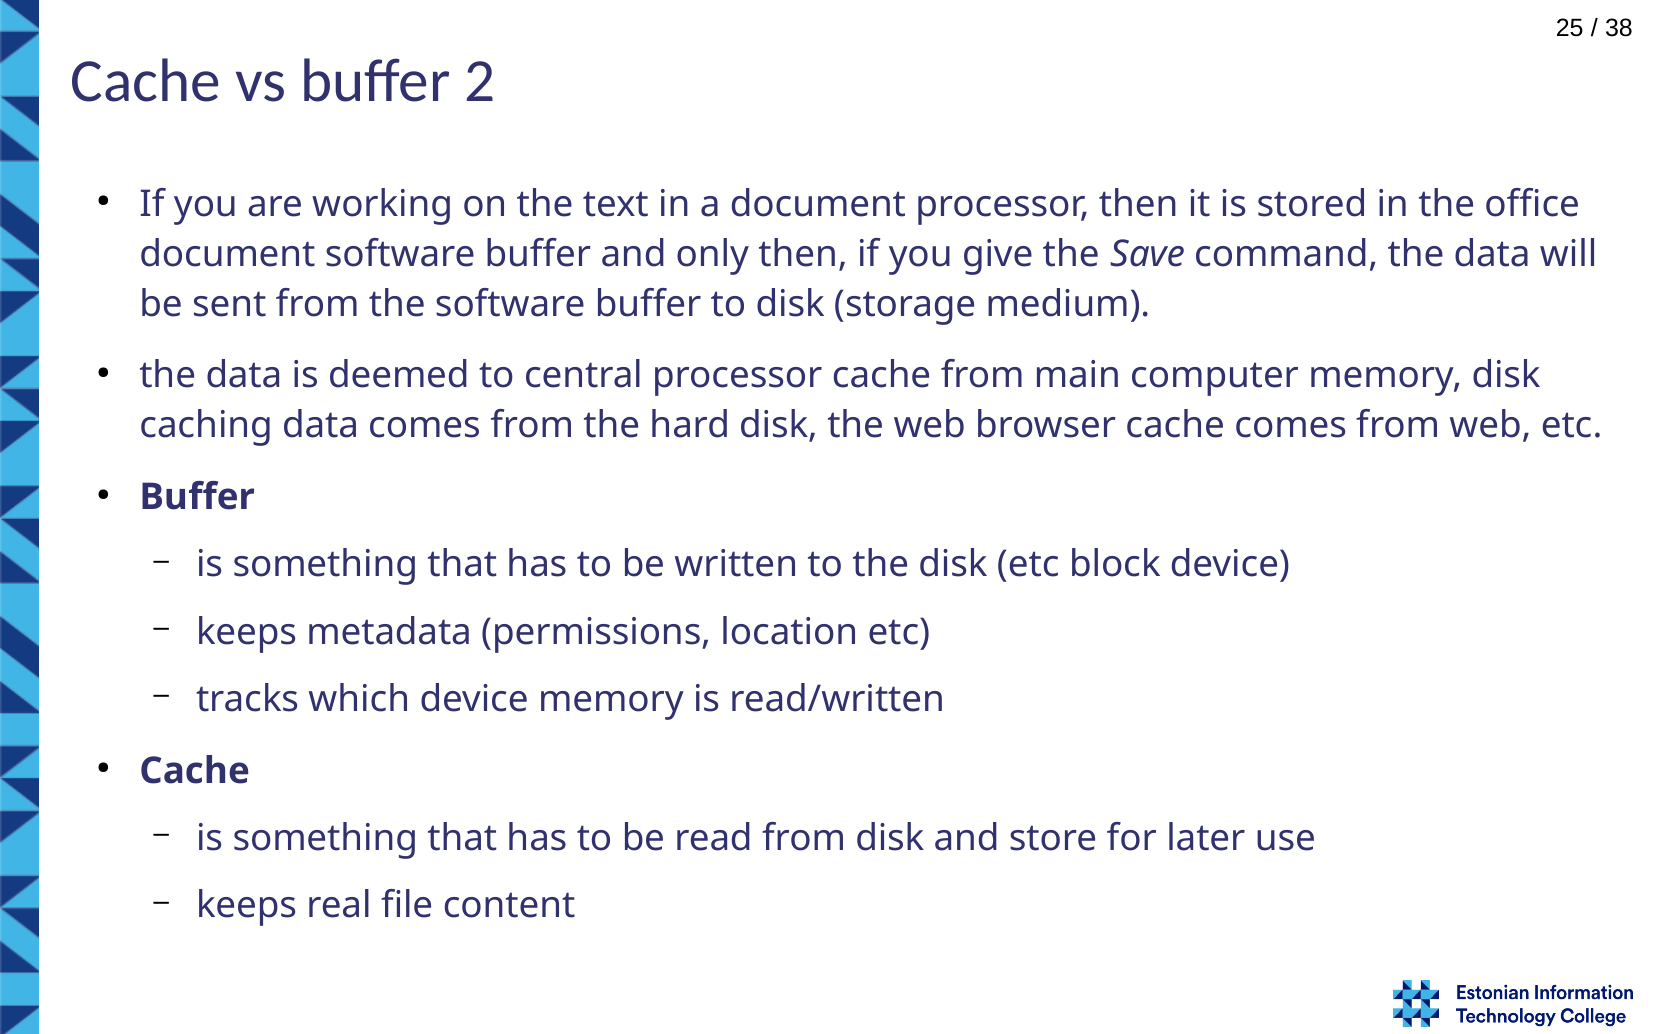

# Cache vs buffer 2
If you are working on the text in a document processor, then it is stored in the office document software buffer and only then, if you give the Save command, the data will be sent from the software buffer to disk (storage medium).
the data is deemed to central processor cache from main computer memory, disk caching data comes from the hard disk, the web browser cache comes from web, etc.
Buffer
is something that has to be written to the disk (etc block device)
keeps metadata (permissions, location etc)
tracks which device memory is read/written
Cache
is something that has to be read from disk and store for later use
keeps real file content